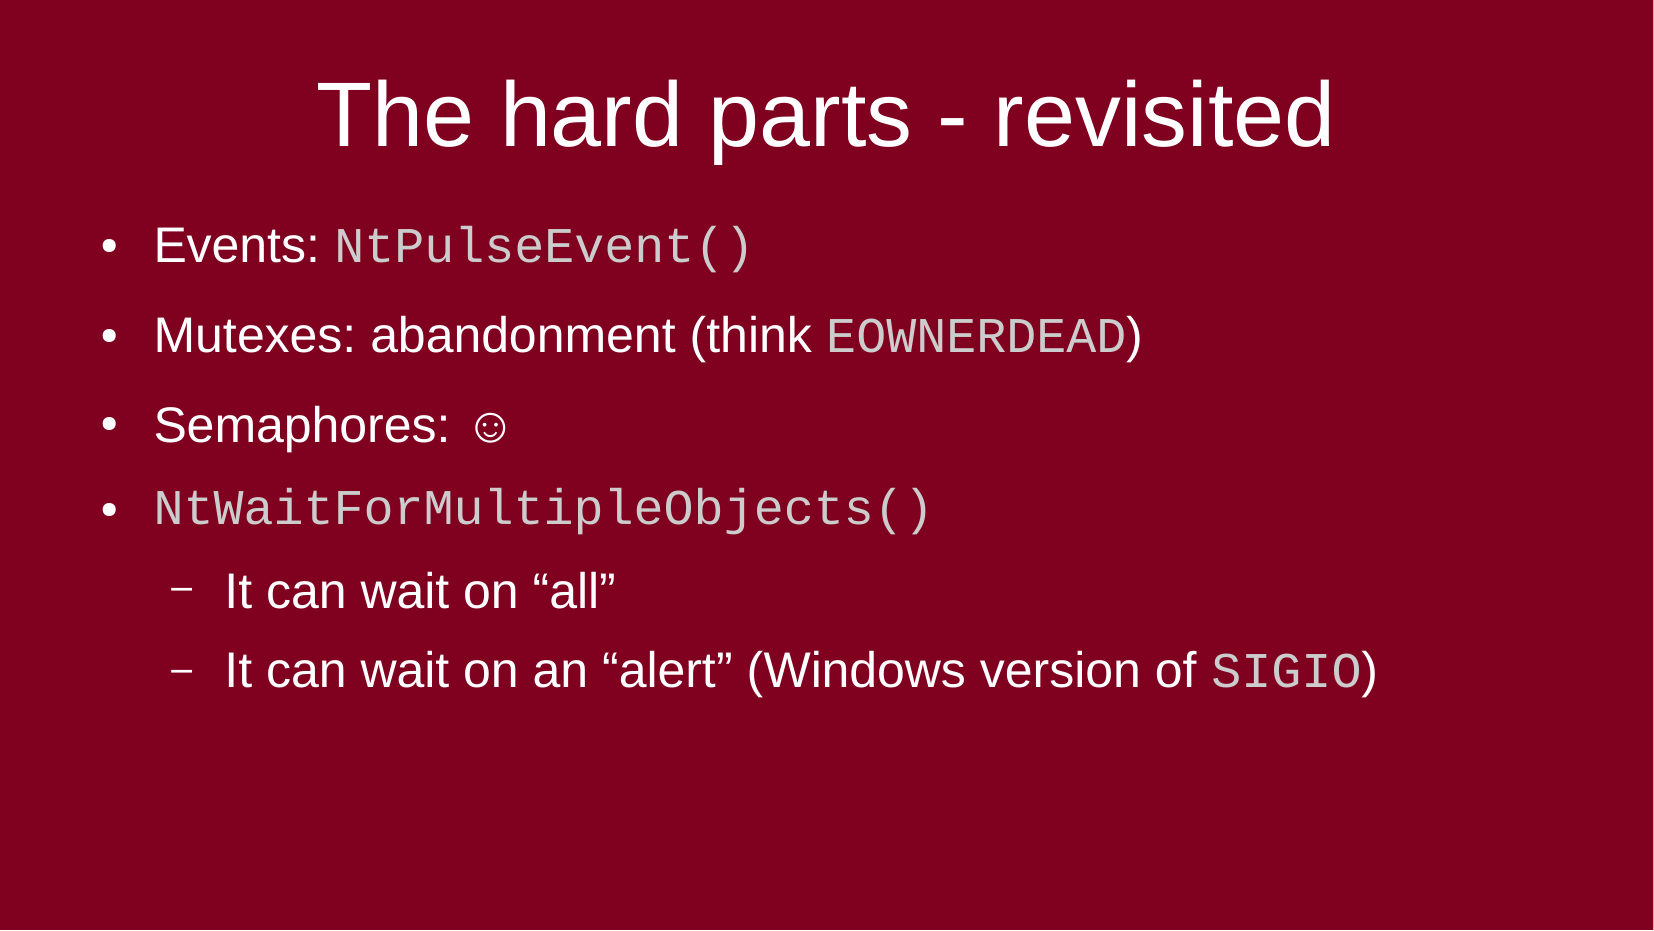

The hard parts - revisited
# Events: NtPulseEvent()
Mutexes: abandonment (think EOWNERDEAD)
Semaphores: ☺
NtWaitForMultipleObjects()
It can wait on “all”
It can wait on an “alert” (Windows version of SIGIO)